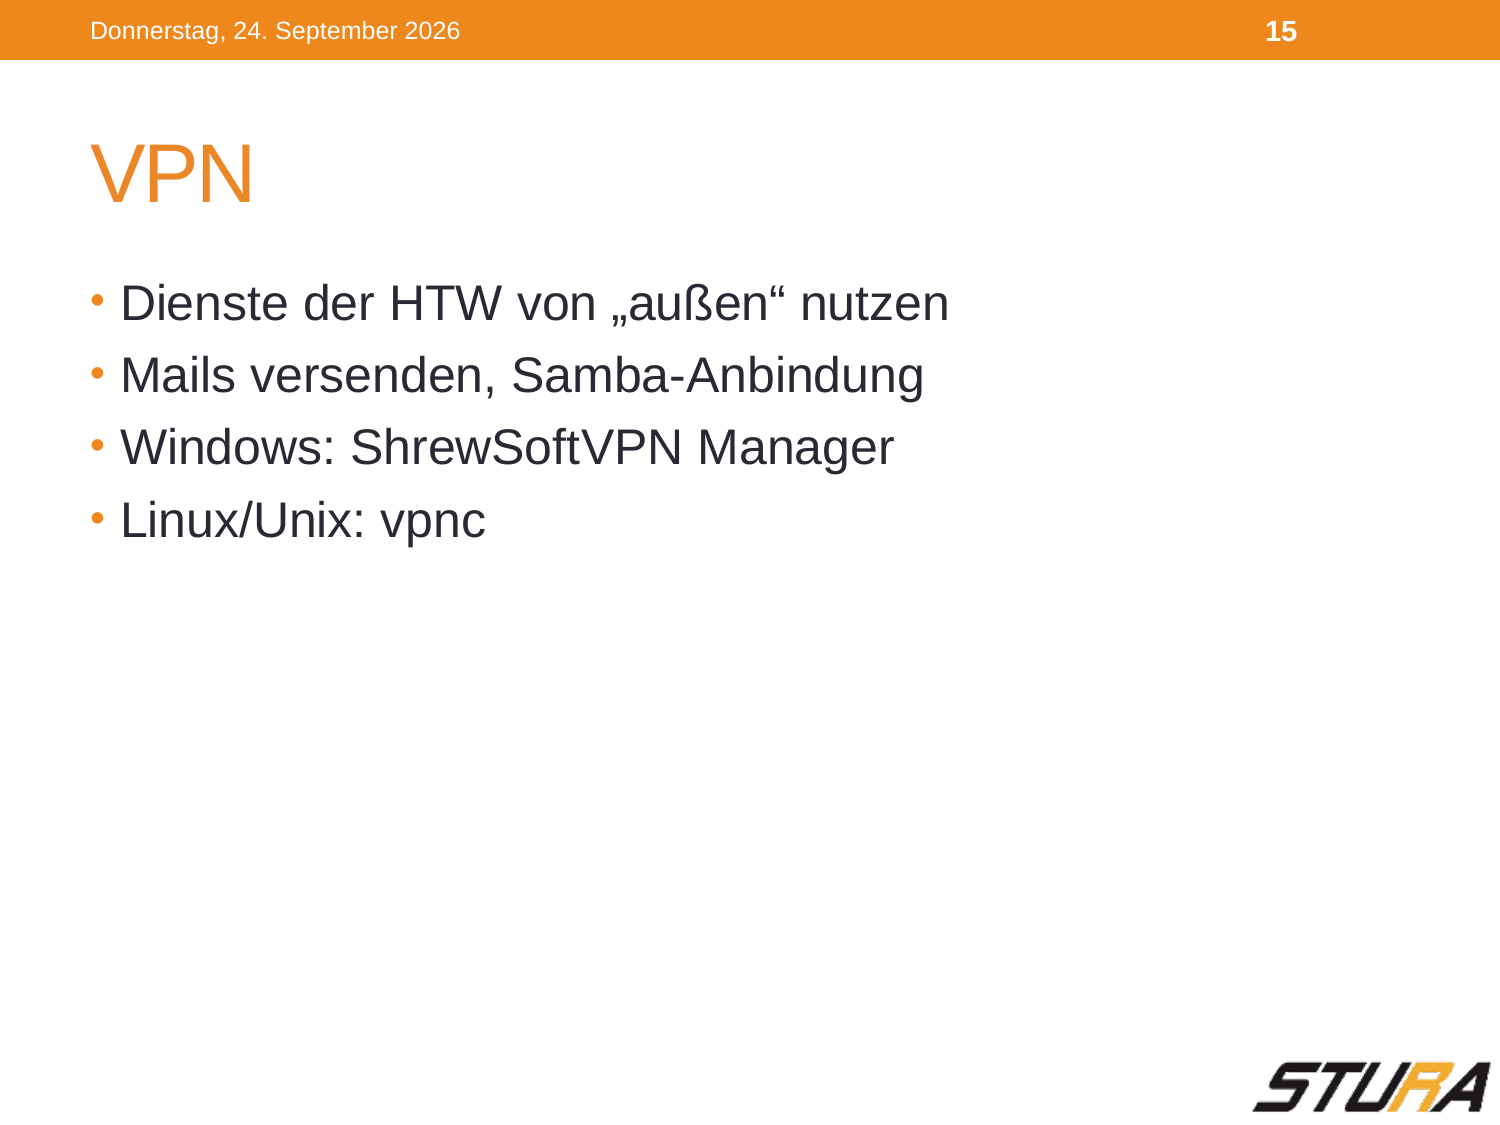

# VPN
Dienste der HTW von „außen“ nutzen
Mails versenden, Samba-Anbindung
Windows: ShrewSoftVPN Manager
Linux/Unix: vpnc